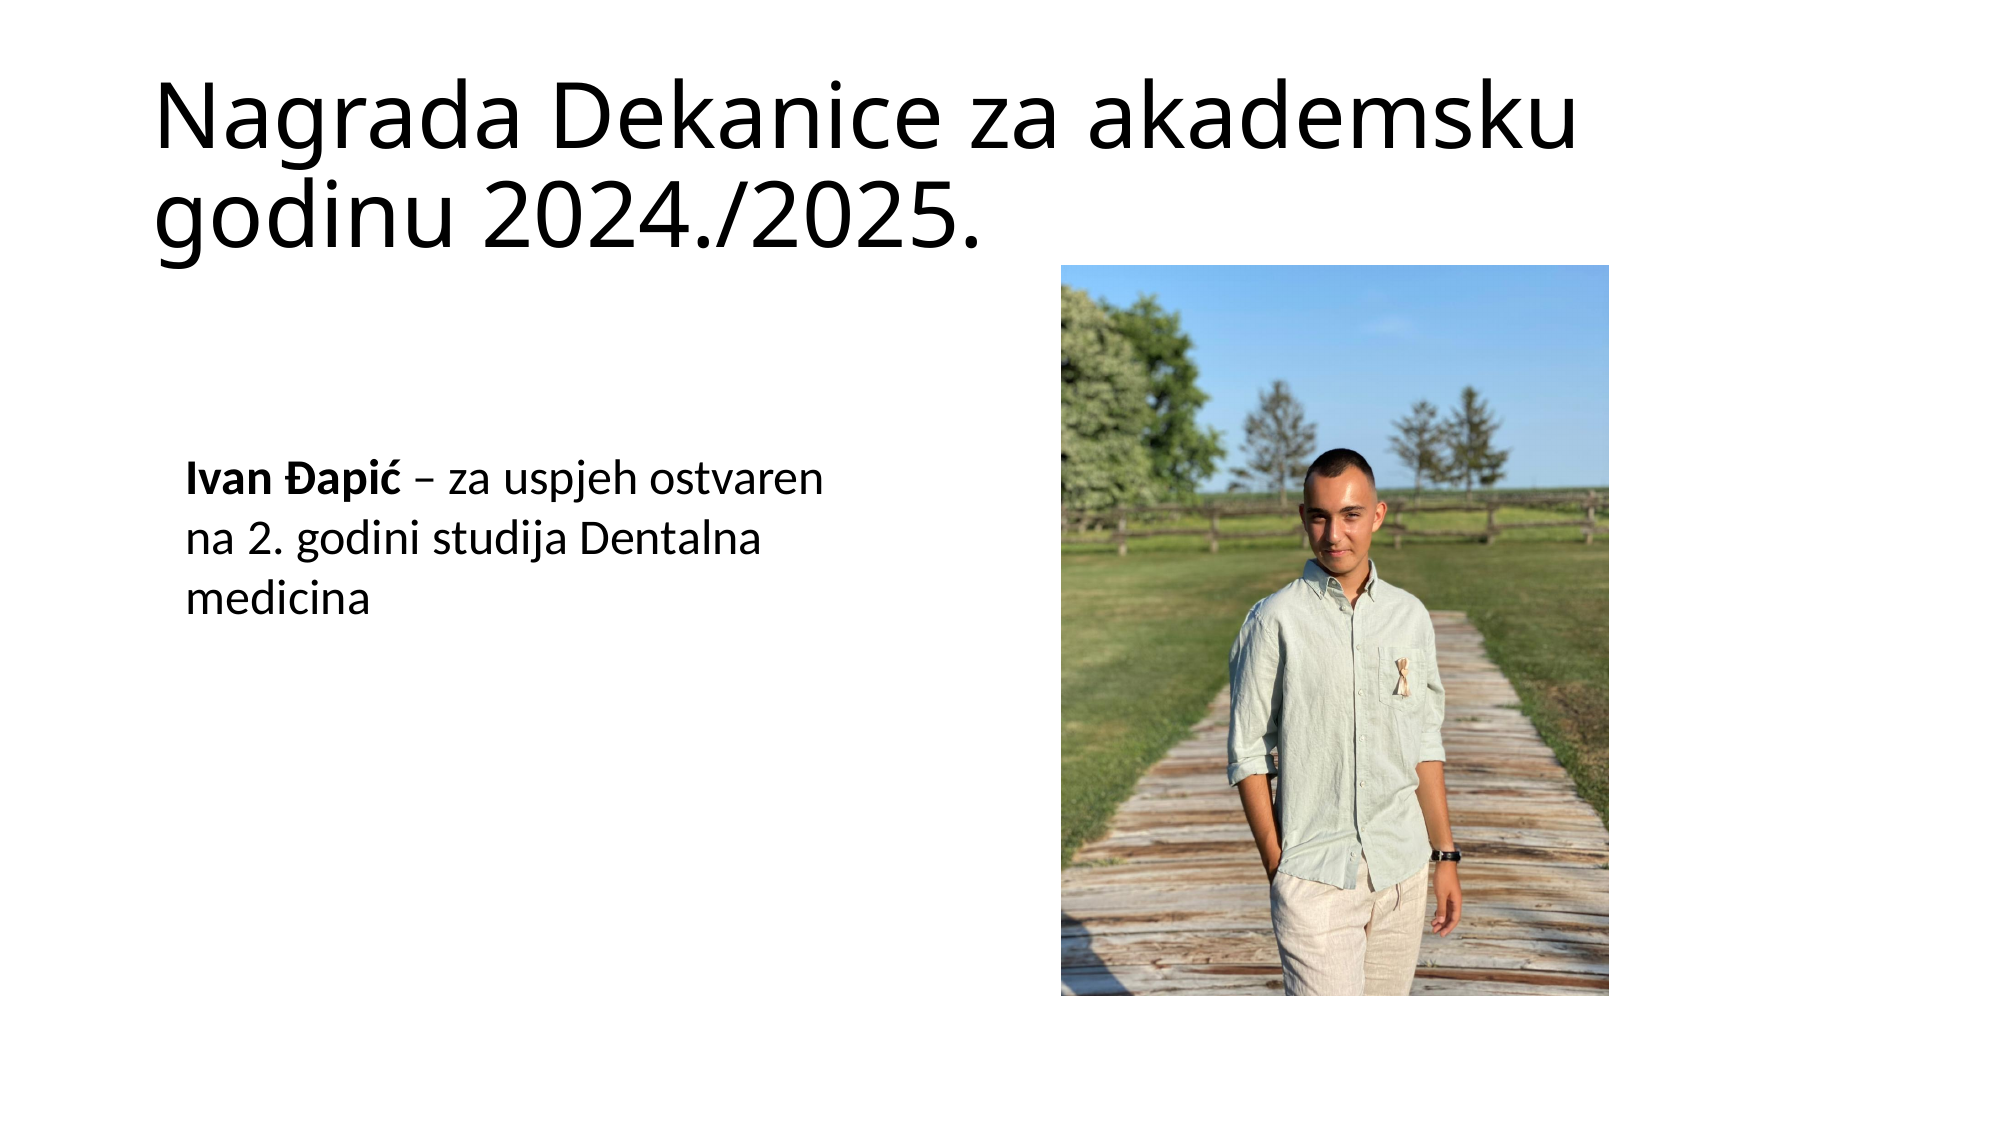

# Nagrada Dekanice za akademsku godinu 2024./2025.
Ivan Đapić – za uspjeh ostvaren na 2. godini studija Dentalna medicina